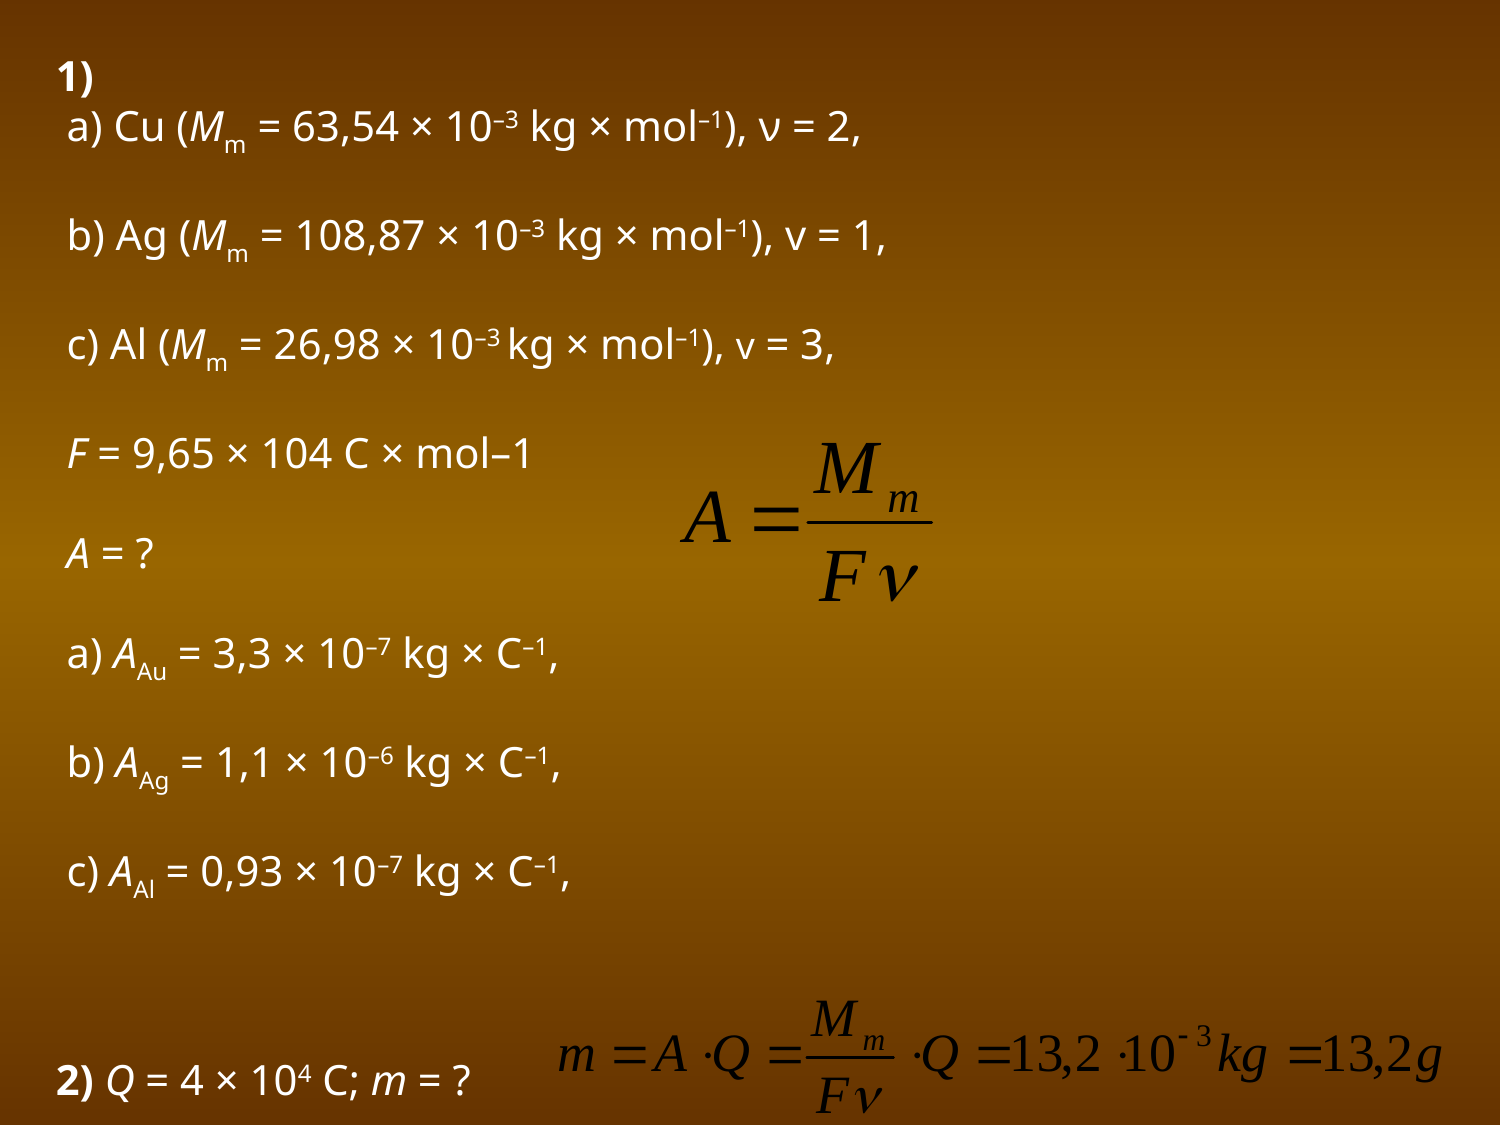

1)
 a) Cu (Mm = 63,54 × 10–3 kg × mol–1), ν = 2,
 b) Ag (Mm = 108,87 × 10–3 kg × mol–1), v = 1,
 c) Al (Mm = 26,98 × 10–3 kg × mol–1), v = 3,
 F = 9,65 × 104 C × mol–1
 A = ?
 a) AAu = 3,3 × 10–7 kg × C–1,
 b) AAg = 1,1 × 10–6 kg × C–1,
 c) AAl = 0,93 × 10–7 kg × C–1,
2) Q = 4 × 104 C; m = ?